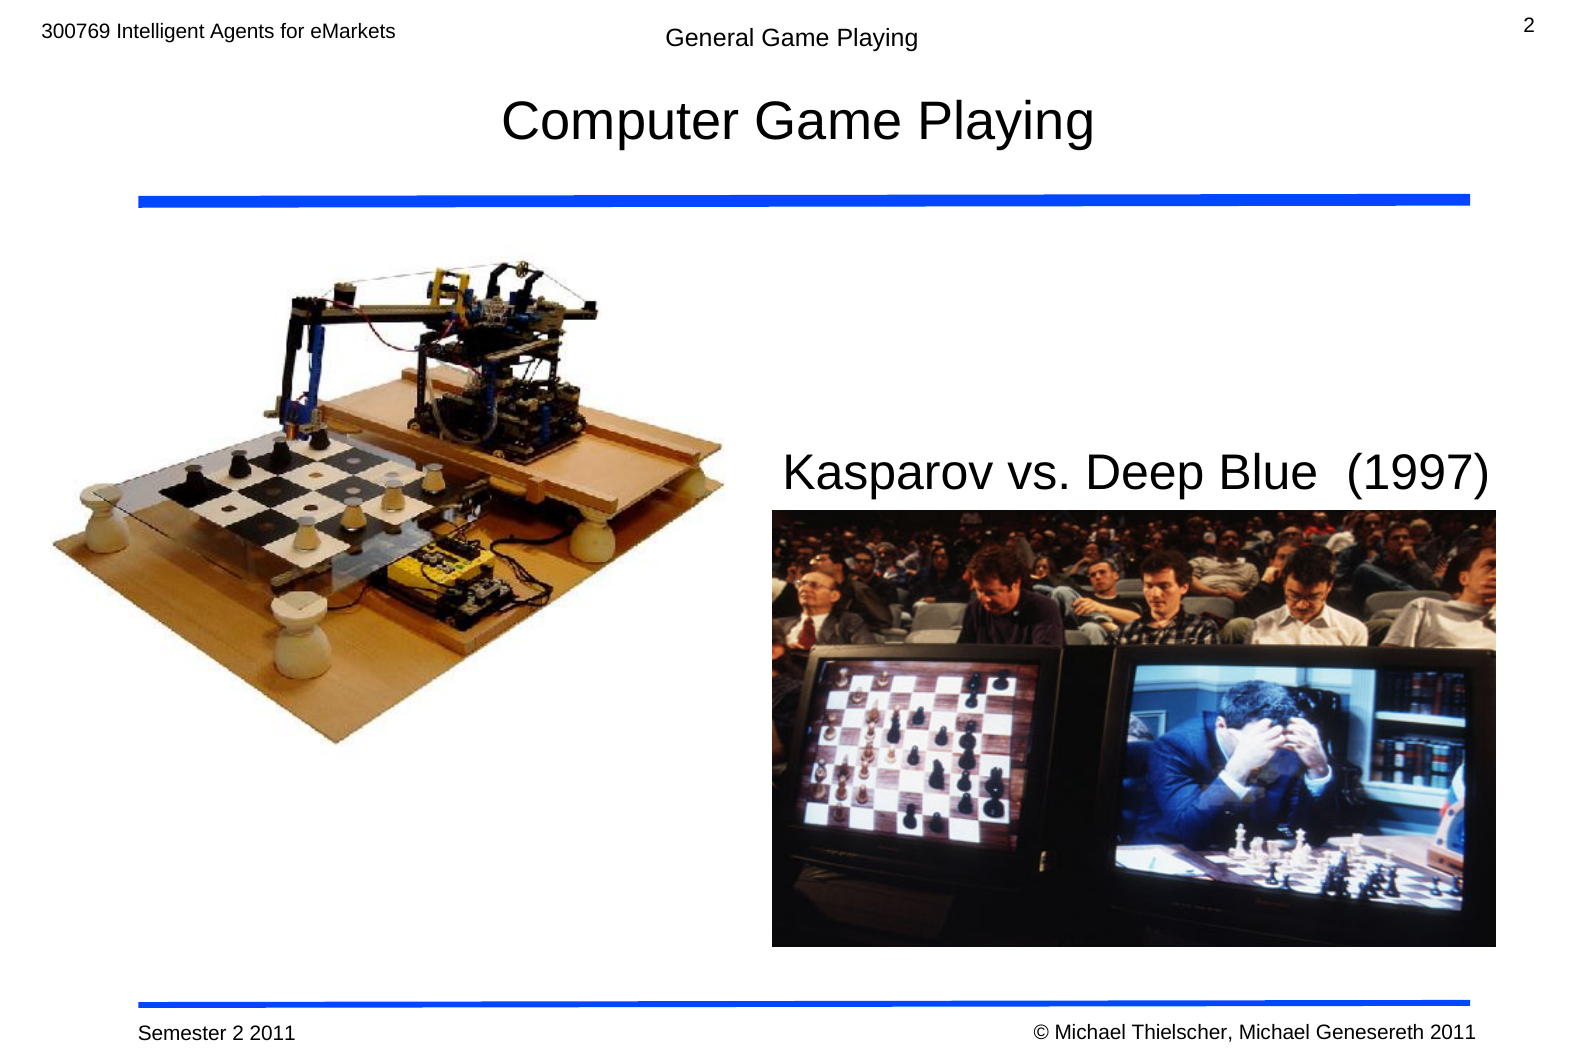

# Computer Game Playing
Kasparov vs. Deep Blue (1997)